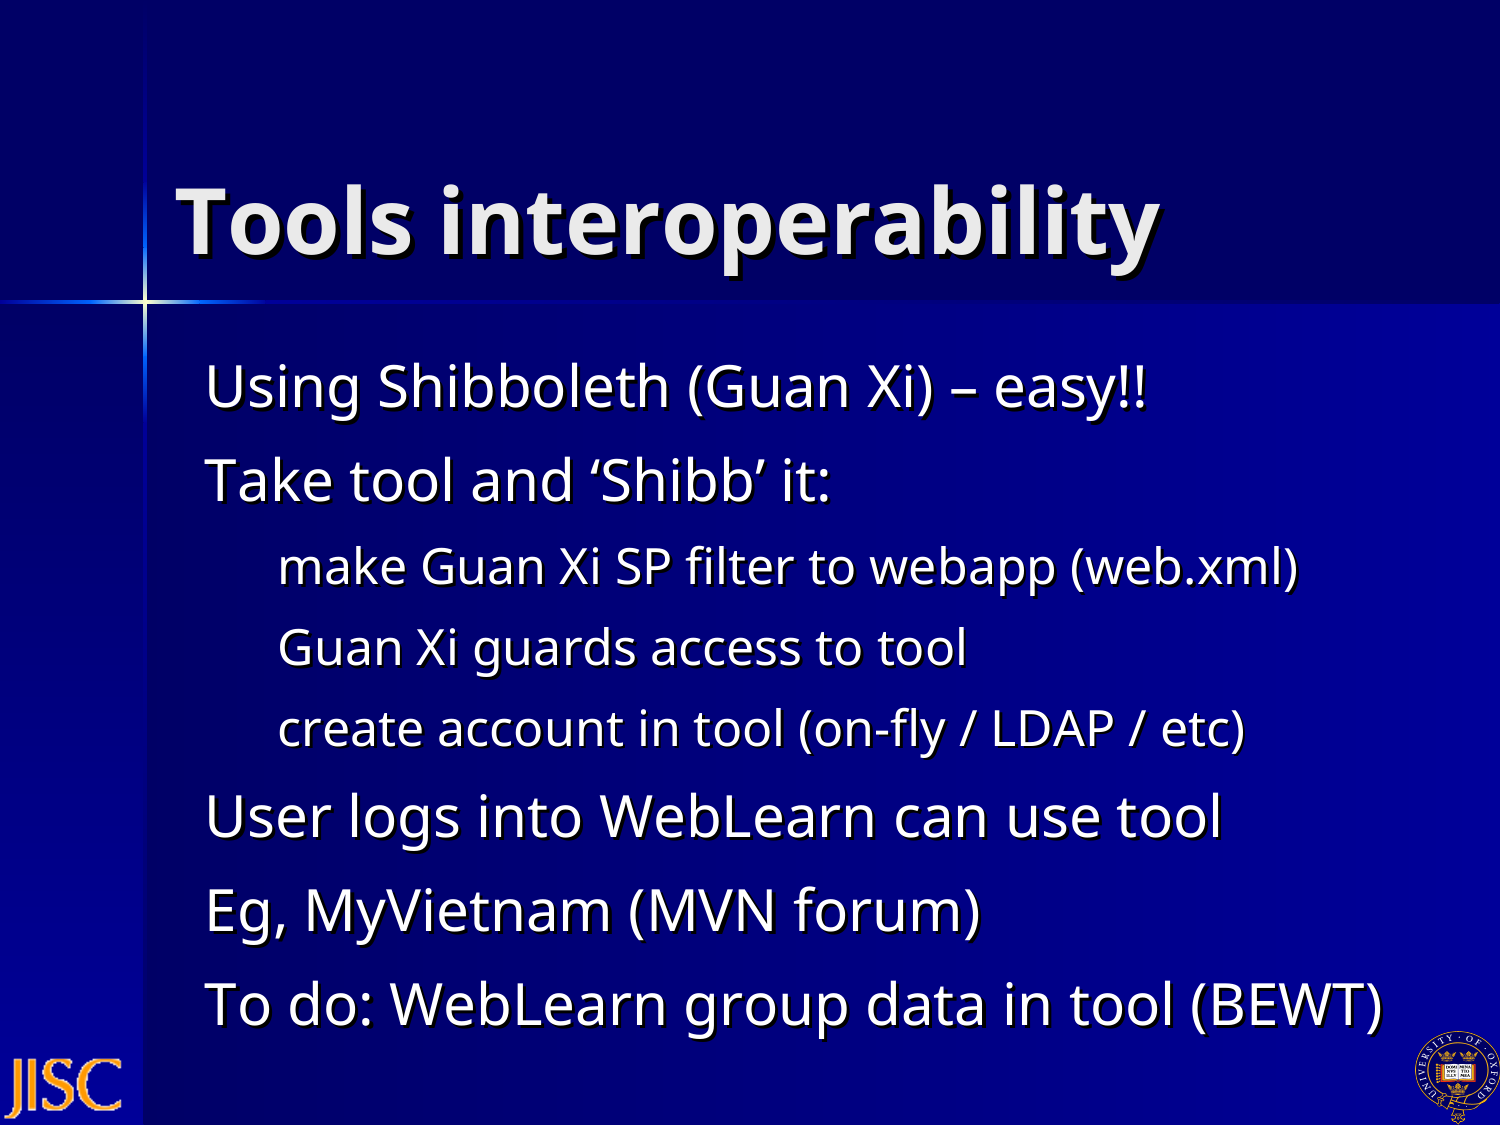

# Tools interoperability
 Using Shibboleth (Guan Xi) – easy!!
 Take tool and ‘Shibb’ it:
 make Guan Xi SP filter to webapp (web.xml)
 Guan Xi guards access to tool
 create account in tool (on-fly / LDAP / etc)
 User logs into WebLearn can use tool
 Eg, MyVietnam (MVN forum)
 To do: WebLearn group data in tool (BEWT)